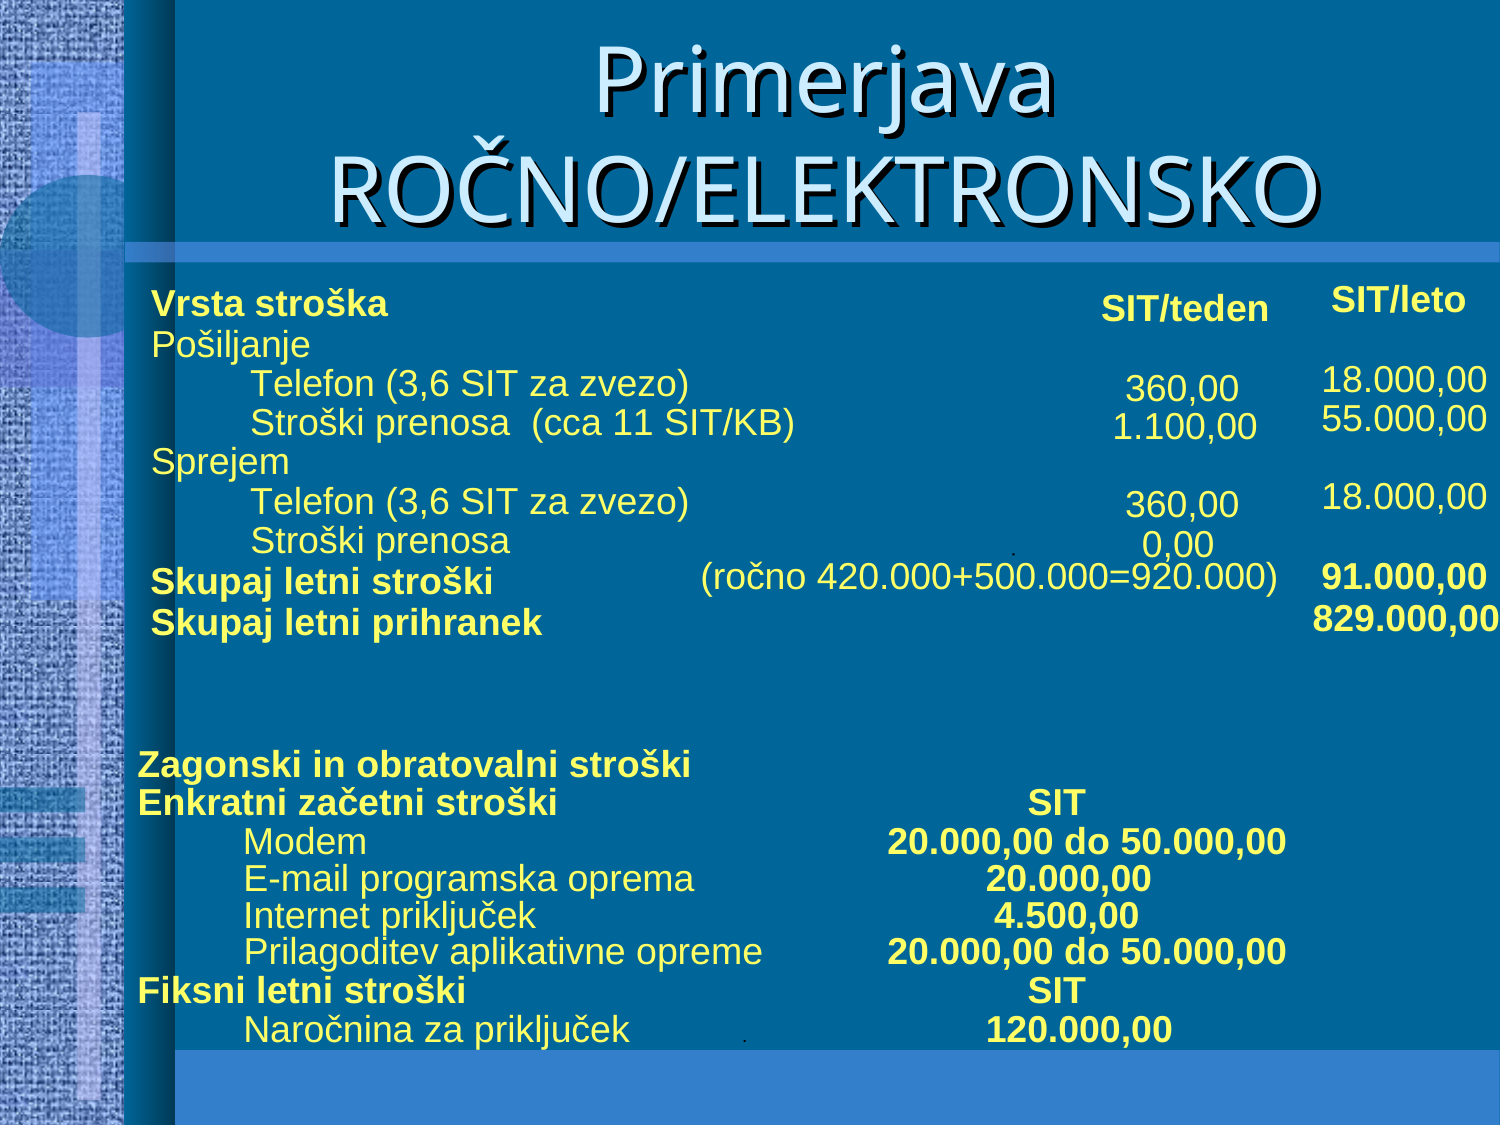

# Primerjava ROČNO/ELEKTRONSKO
SIT/leto
Vrsta stroška
SIT/teden
Pošiljanje
18.000,00
Telefon (3,6 SIT za zvezo)
360,00
55.000,00
Stroški prenosa (cca 11 SIT/KB)
1.100,00
Sprejem
18.000,00
Telefon (3,6 SIT za zvezo)
360,00
Stroški prenosa
0,00
(ročno 420.000+500.000=920.000)
91.000,00
Skupaj letni stroški
829.000,00
Skupaj letni prihranek
Zagonski in obratovalni stroški
Enkratni začetni stroški
SIT
Modem
20.000,00 do 50.000,00
E-mail programska oprema
20.000,00
Internet priključek
4.500,00
Prilagoditev aplikativne opreme
20.000,00 do 50.000,00
Fiksni letni stroški
SIT
Naročnina za priključek
120.000,00